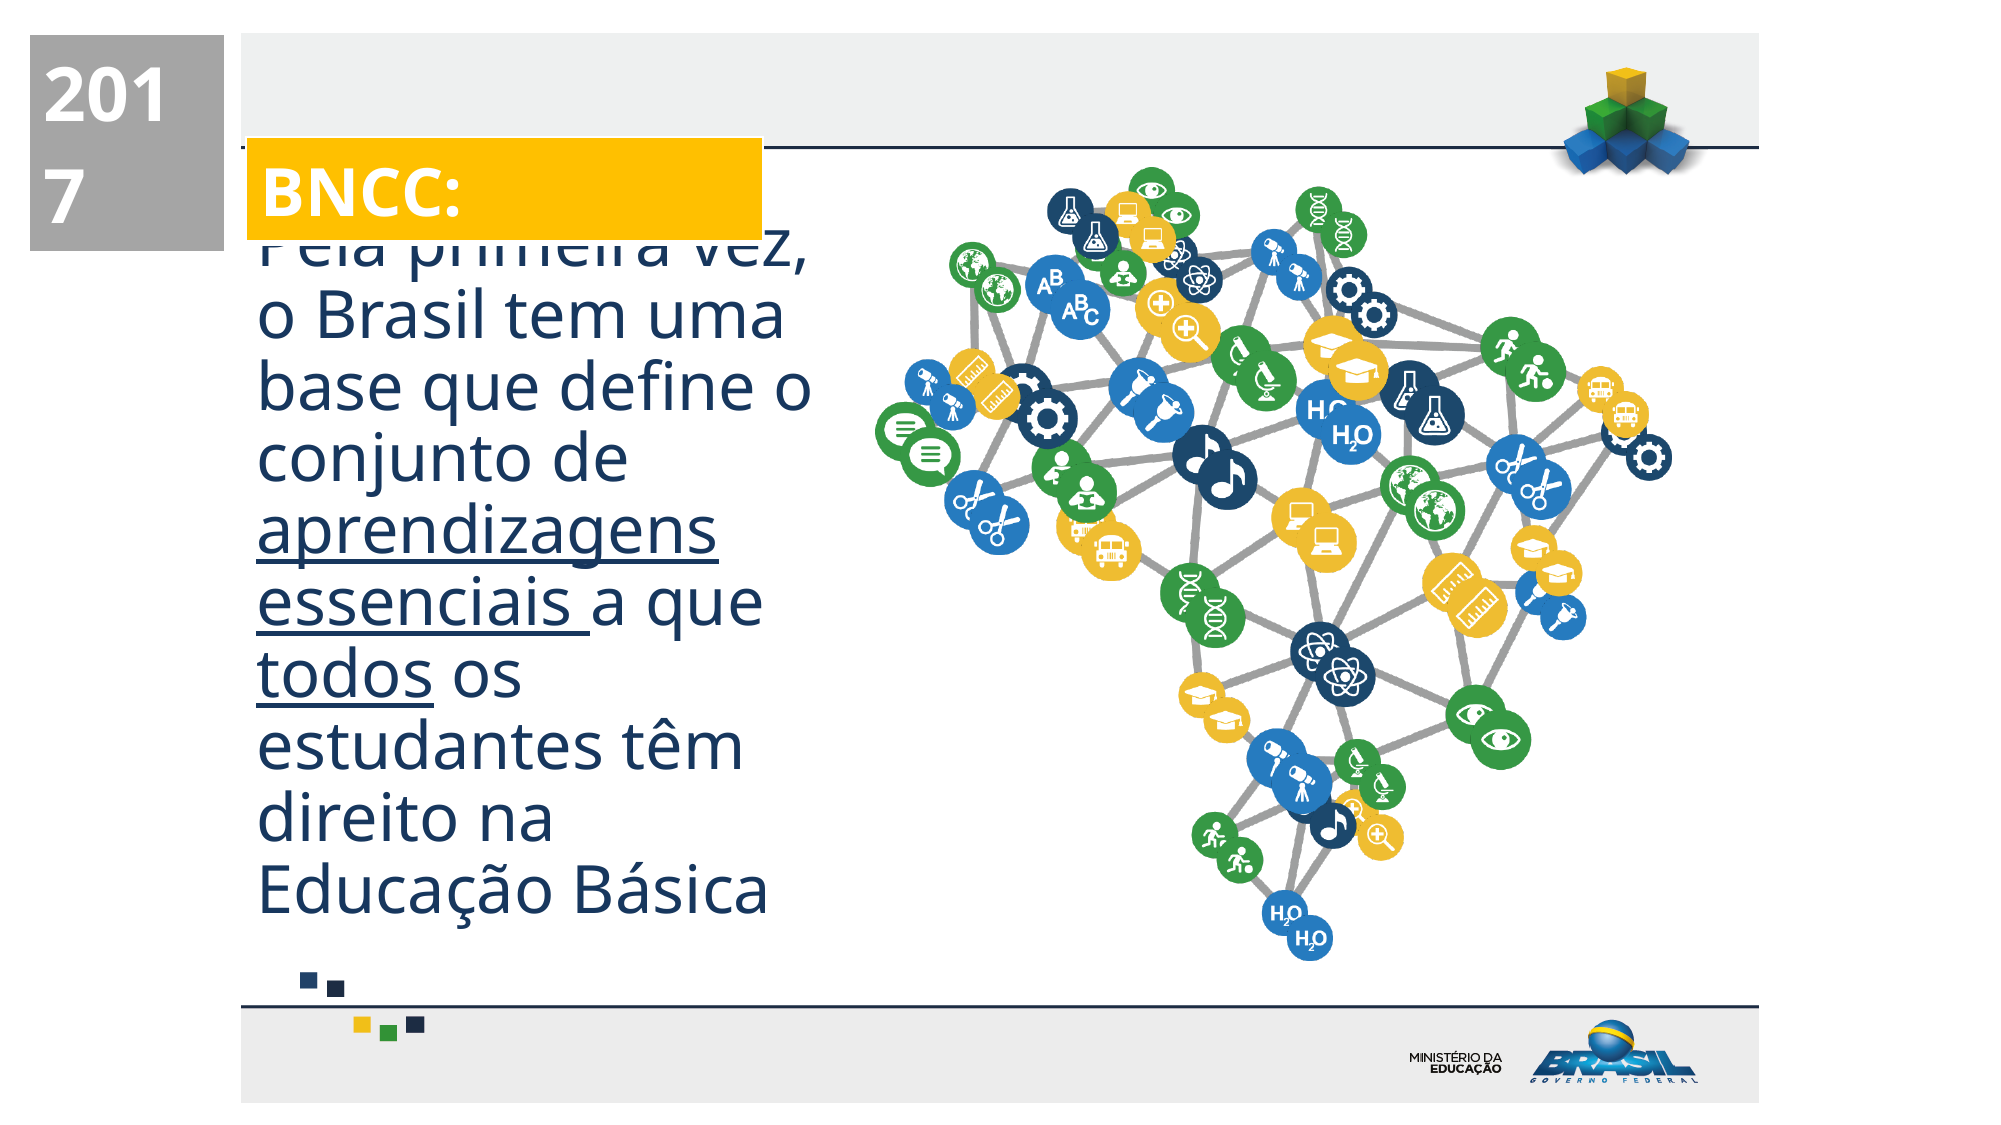

# Pela primeira vez, o Brasil tem uma base que define o conjunto de aprendizagens essenciais a que todos os estudantes têm direito na Educação Básica
| 2017 |
| --- |
| BNCC: |
| --- |